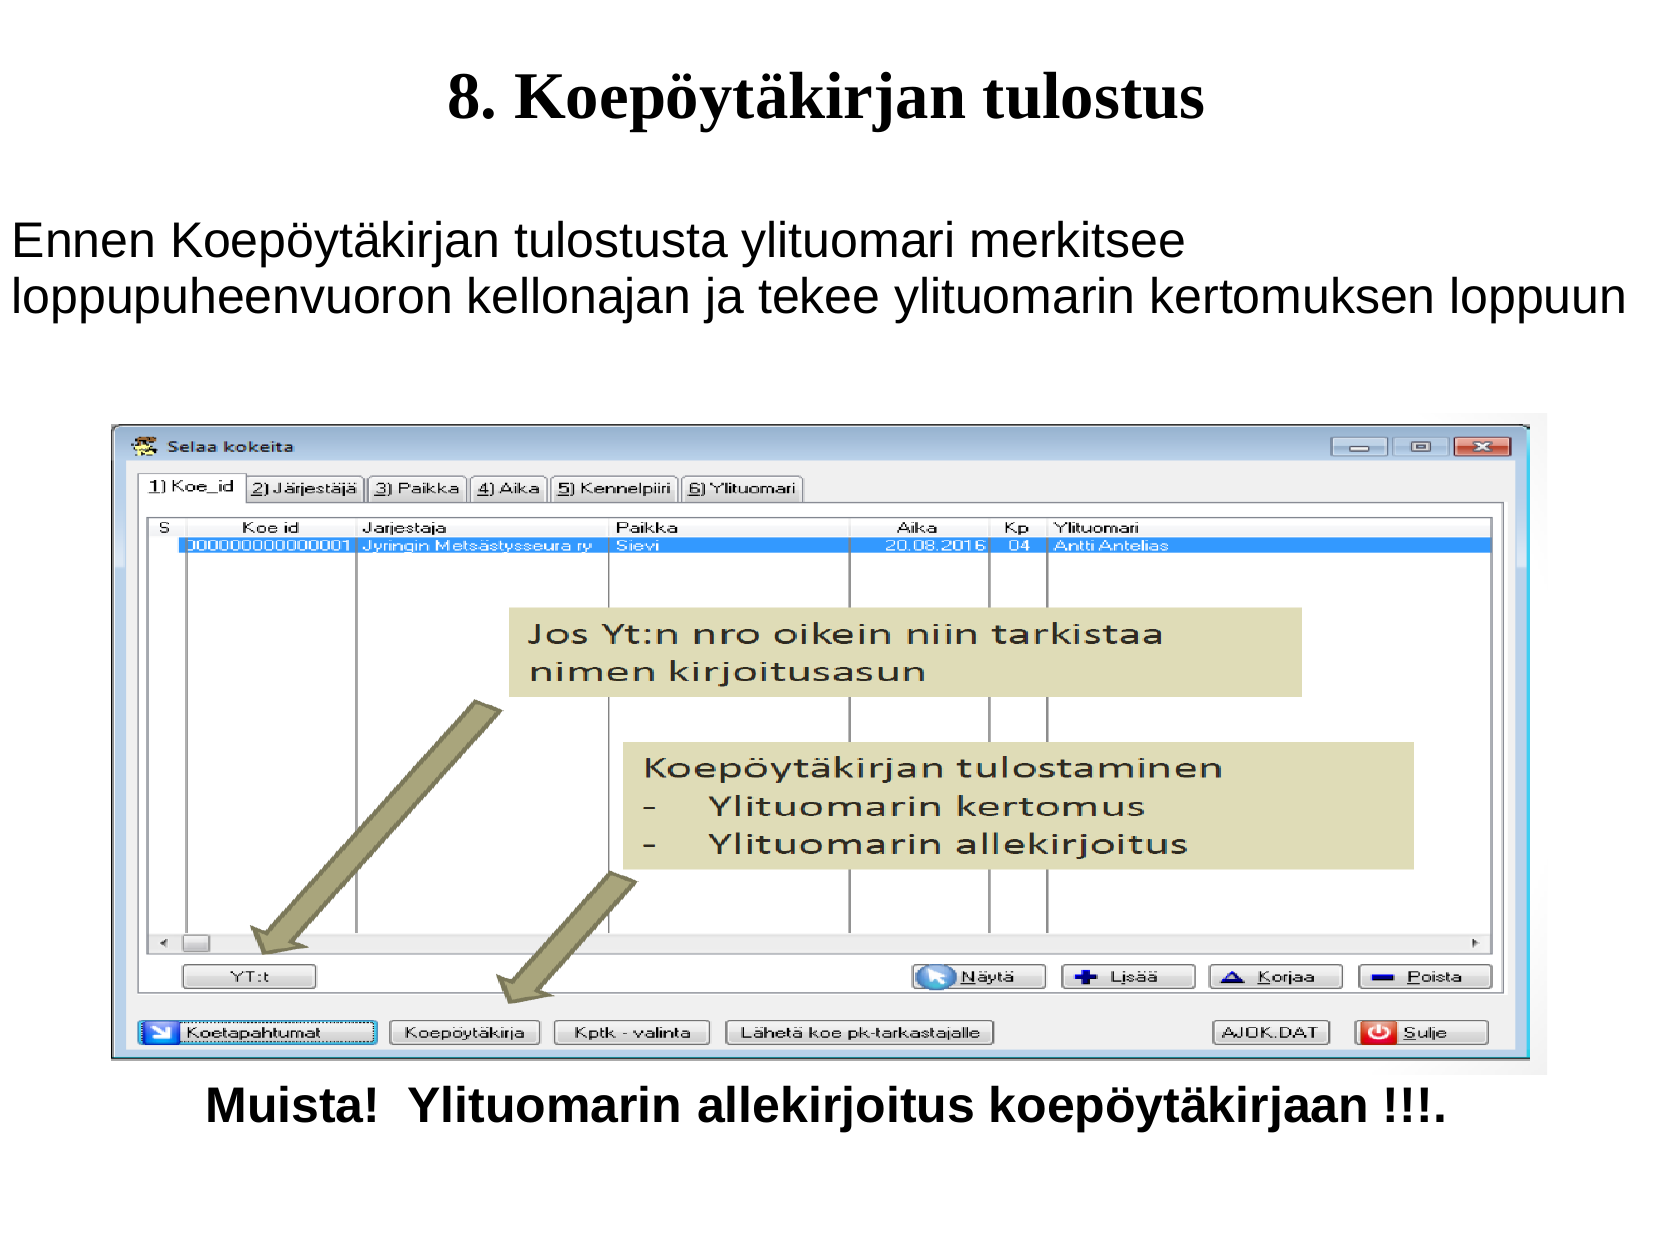

# 8. Koepöytäkirjan tulostus
Ennen Koepöytäkirjan tulostusta ylituomari merkitsee loppupuheenvuoron kellonajan ja tekee ylituomarin kertomuksen loppuun
Muista! Ylituomarin allekirjoitus koepöytäkirjaan !!!.